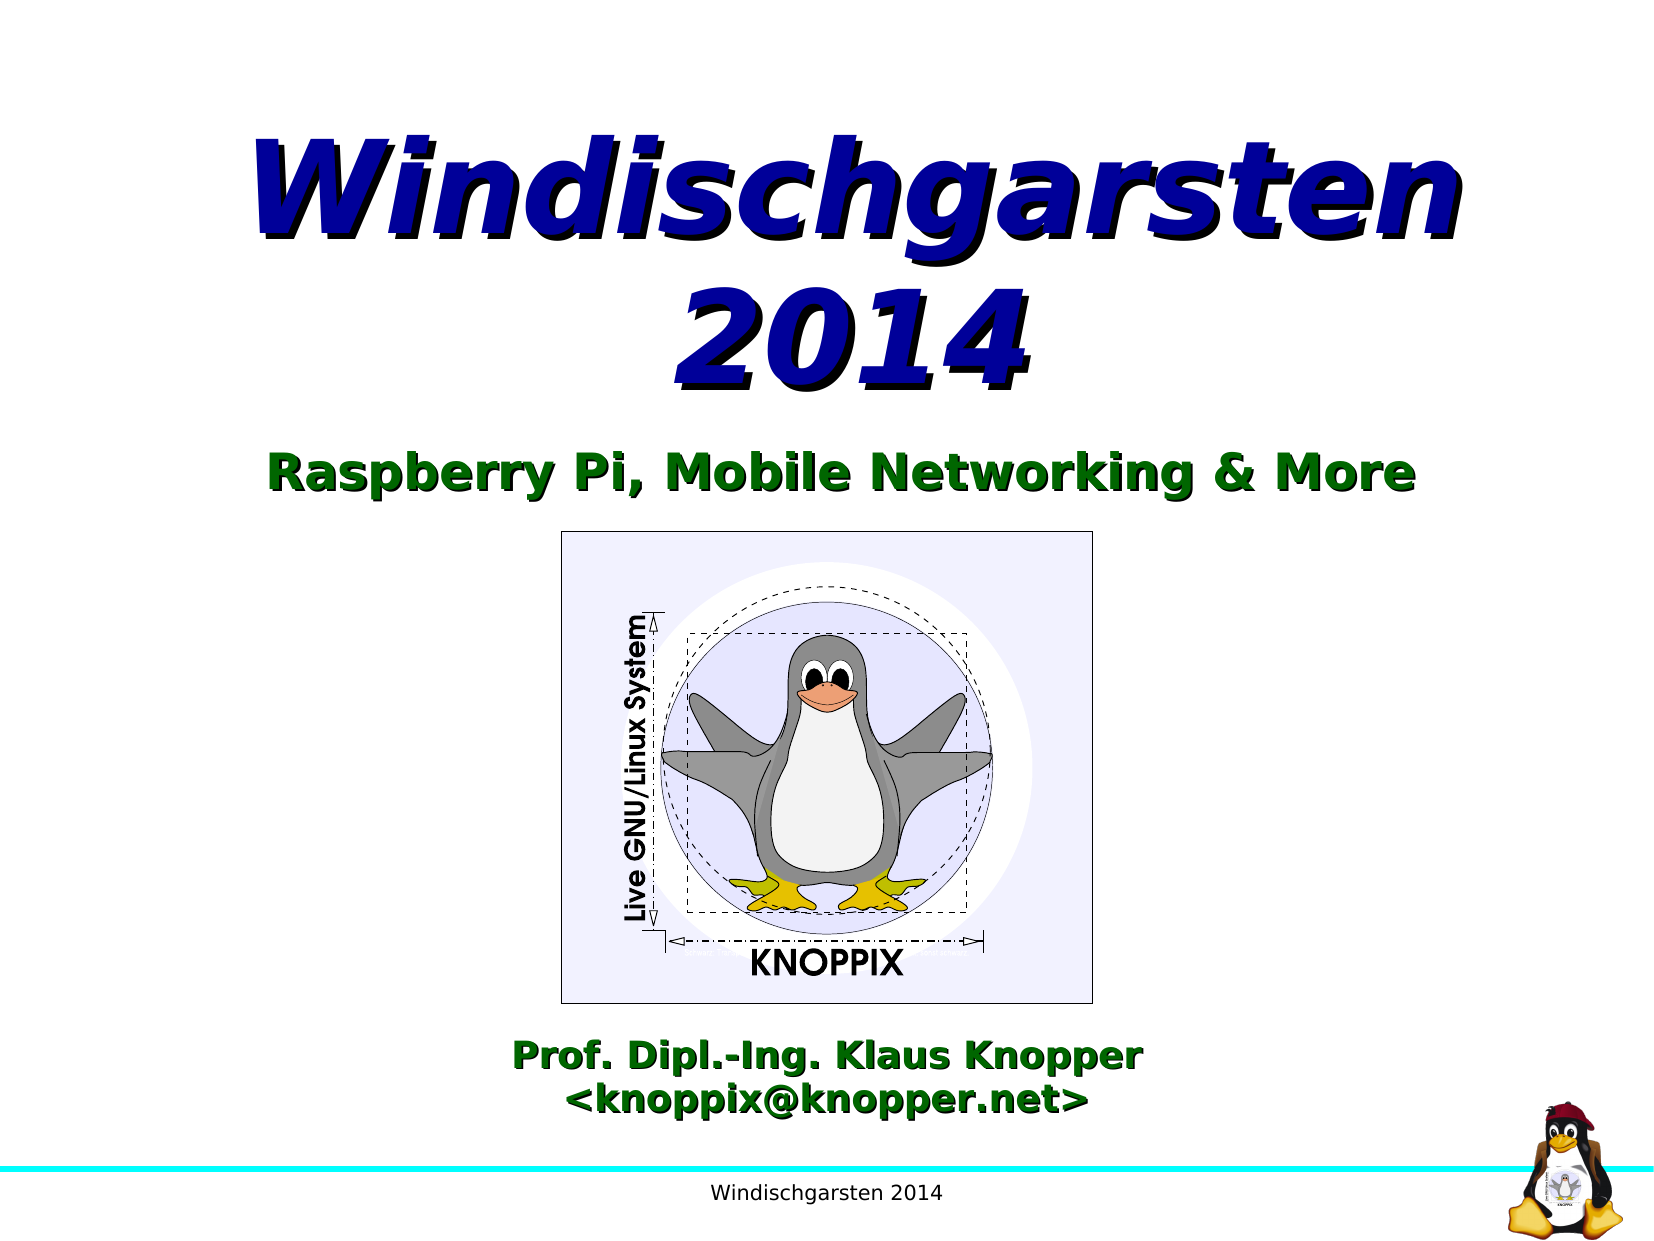

# Windischgarsten 2014
Raspberry Pi, Mobile Networking & More
Prof. Dipl.-Ing. Klaus Knopper <knoppix@knopper.net>